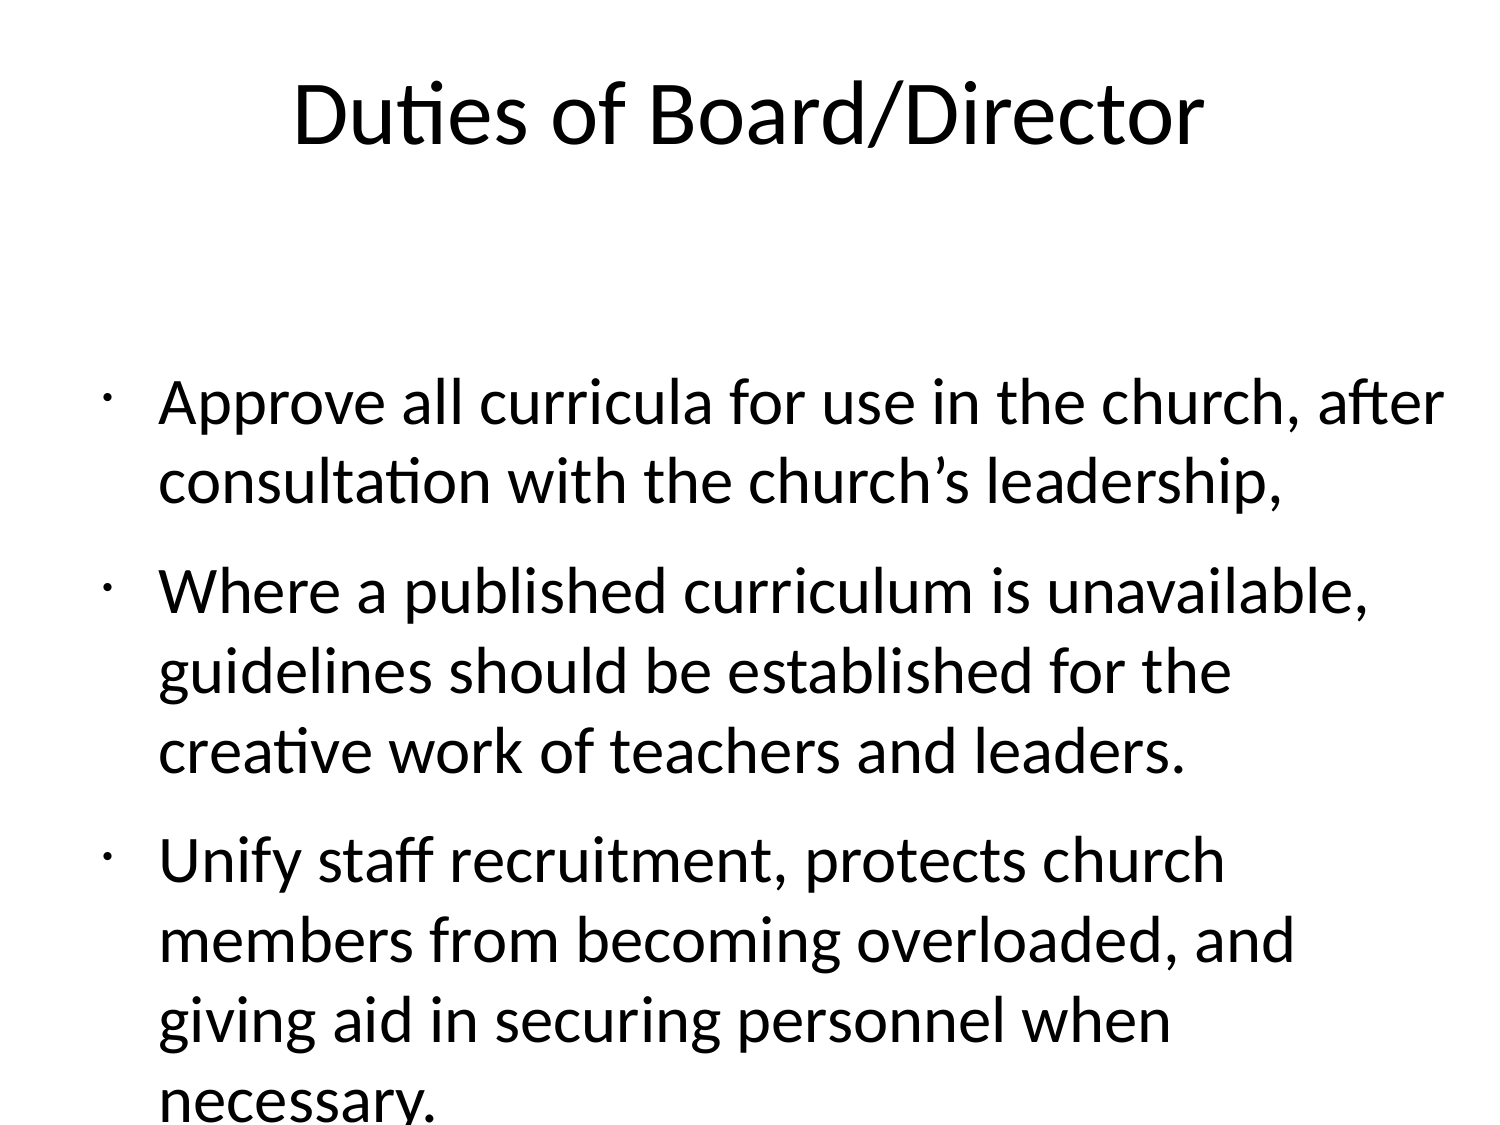

# Duties of Board/Director
Approve all curricula for use in the church, after consultation with the church’s leadership,
Where a published curriculum is unavailable, guidelines should be established for the creative work of teachers and leaders.
Unify staff recruitment, protects church members from becoming overloaded, and giving aid in securing personnel when necessary.
Surveying teachers and leaders needed,
Listing prospective staff members, setting standards for teachers, developing a plan for recruitment, an approving all church education staff.